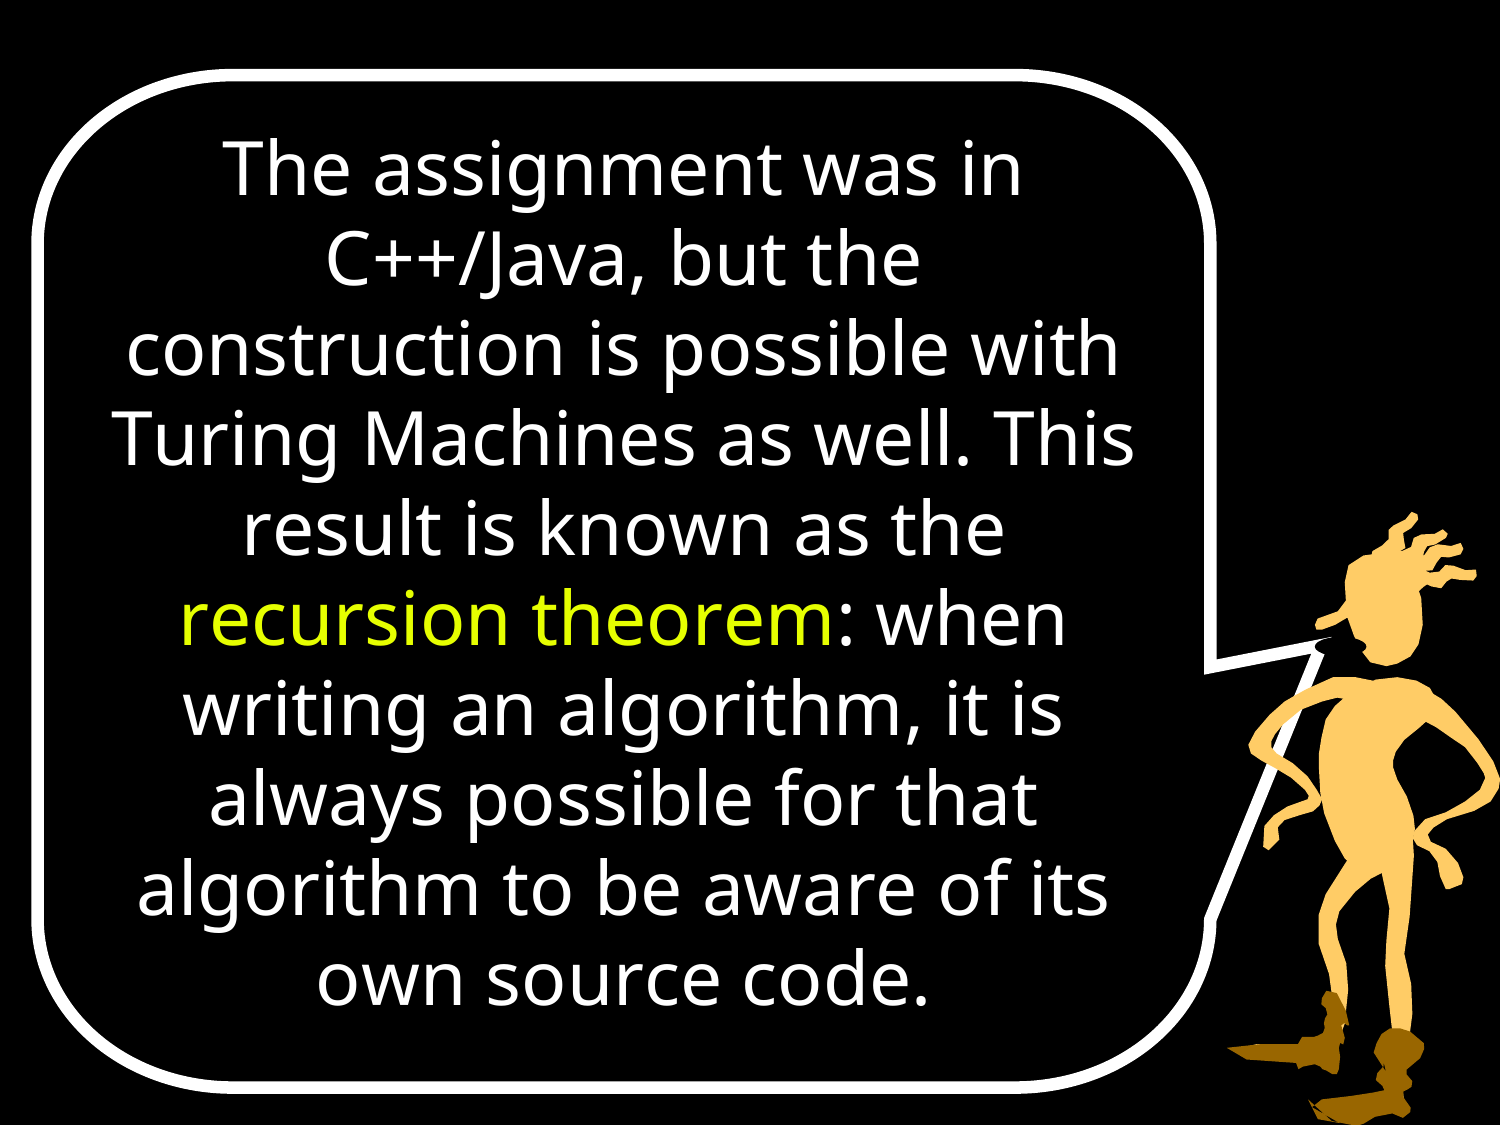

The assignment was in
C++/Java, but the construction is possible with Turing Machines as well. This result is known as the recursion theorem: when writing an algorithm, it is always possible for that algorithm to be aware of its own source code.